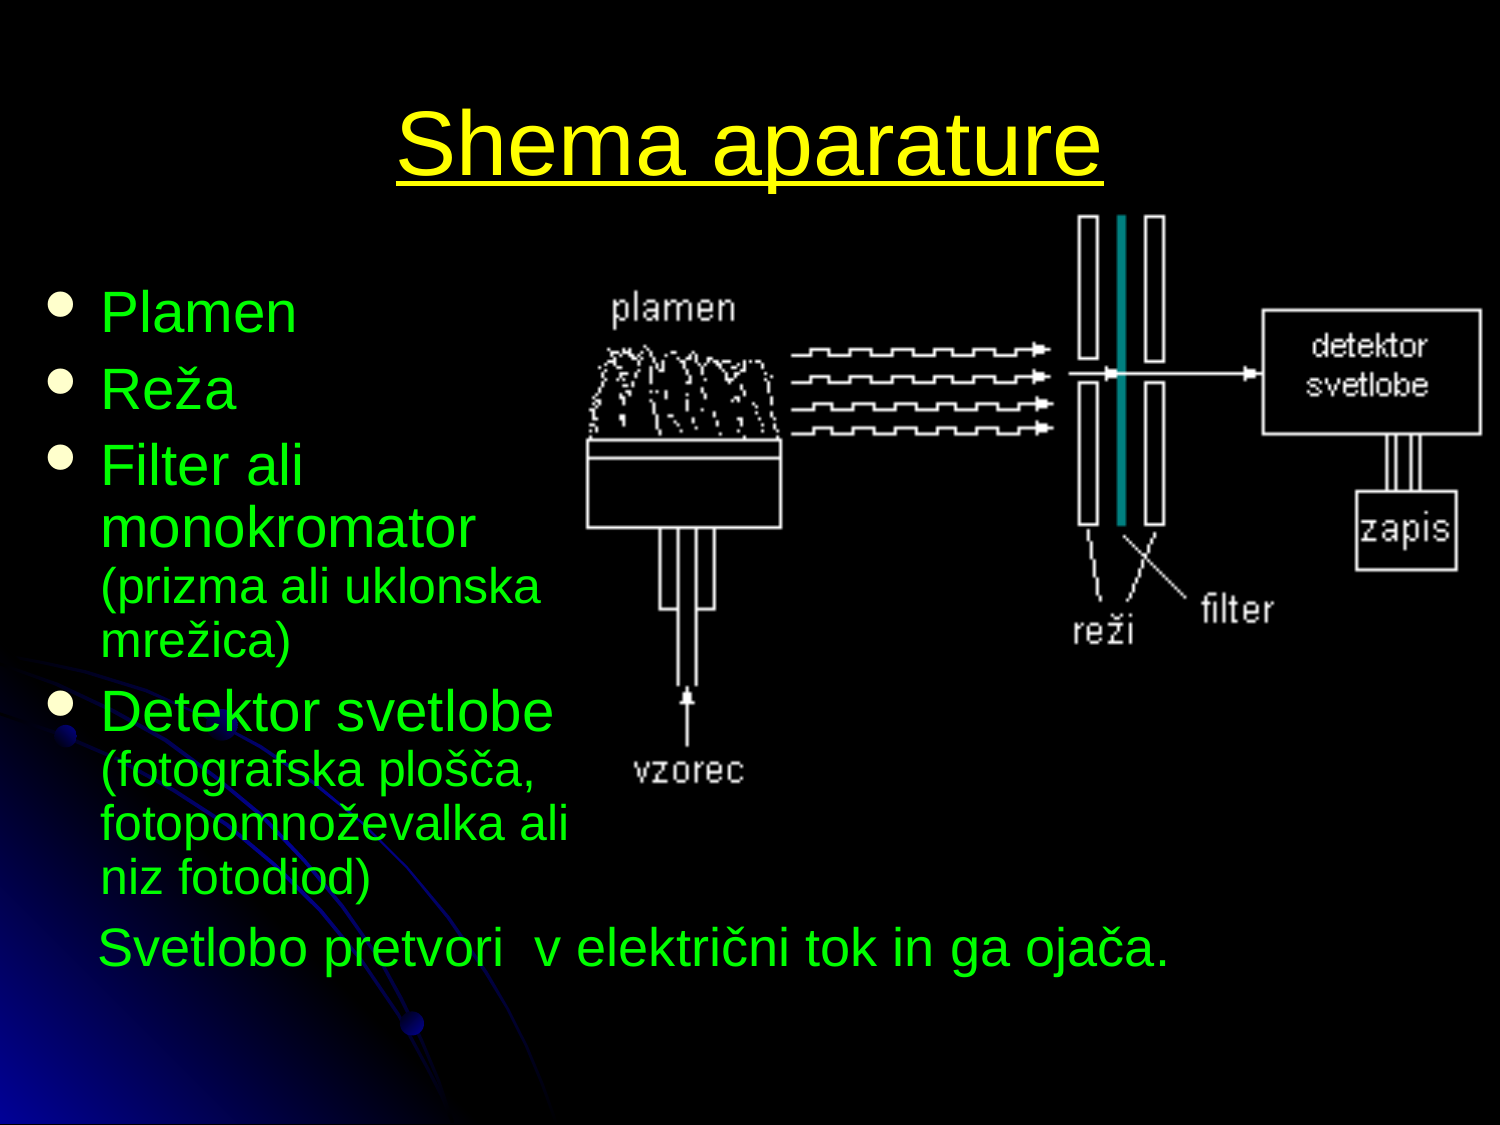

# Shema aparature
Plamen
Reža
Filter ali monokromator (prizma ali uklonska mrežica)
Detektor svetlobe (fotografska plošča, fotopomnoževalka ali niz fotodiod)
Svetlobo pretvori v električni tok in ga ojača.